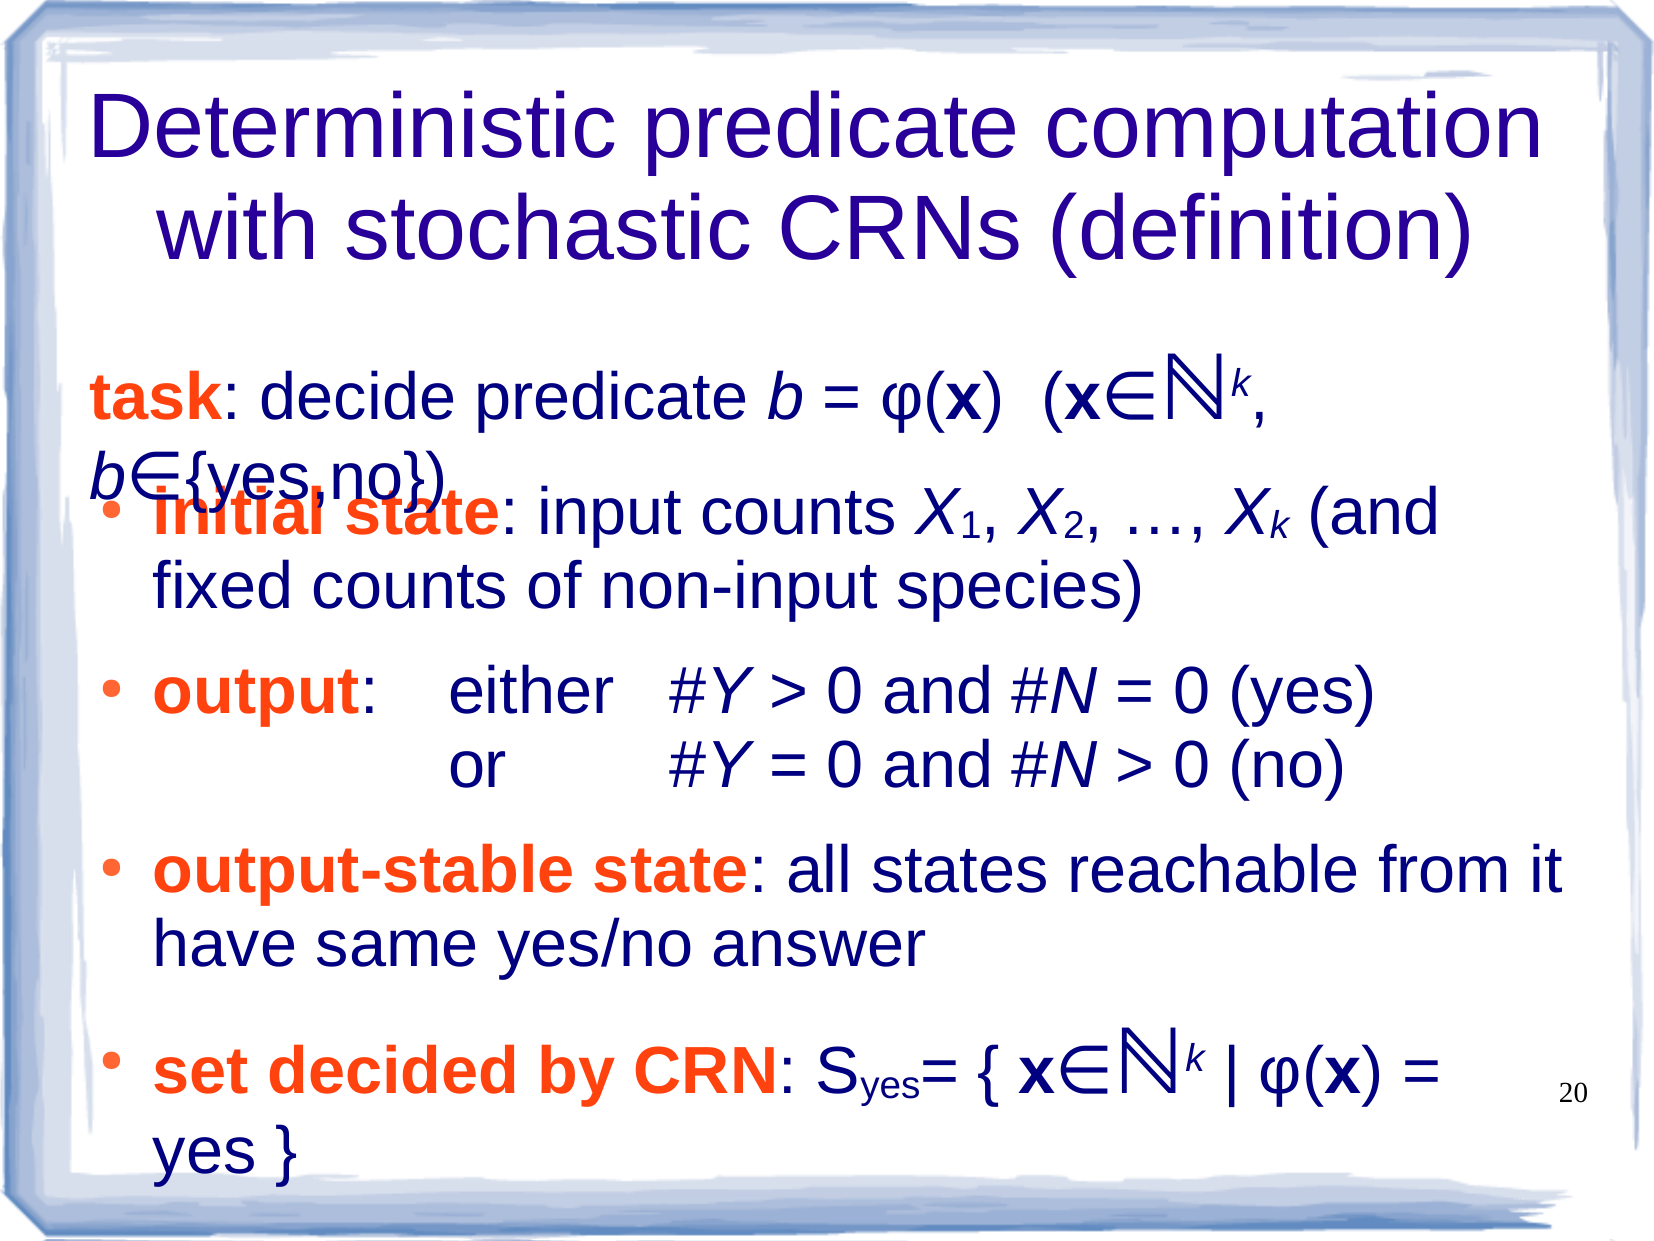

# Deterministic predicate computation with stochastic CRNs (definition)
task: decide predicate b = φ(x) (x∈ℕk, b∈{yes,no})
initial state: input counts X1, X2, …, Xk (and fixed counts of non-input species)
output:	either 	#Y > 0 and #N = 0 (yes) 				or 		#Y = 0 and #N > 0 (no)
output-stable state: all states reachable from it have same yes/no answer
set decided by CRN: Syes= { x∈ℕk | φ(x) = yes }
20